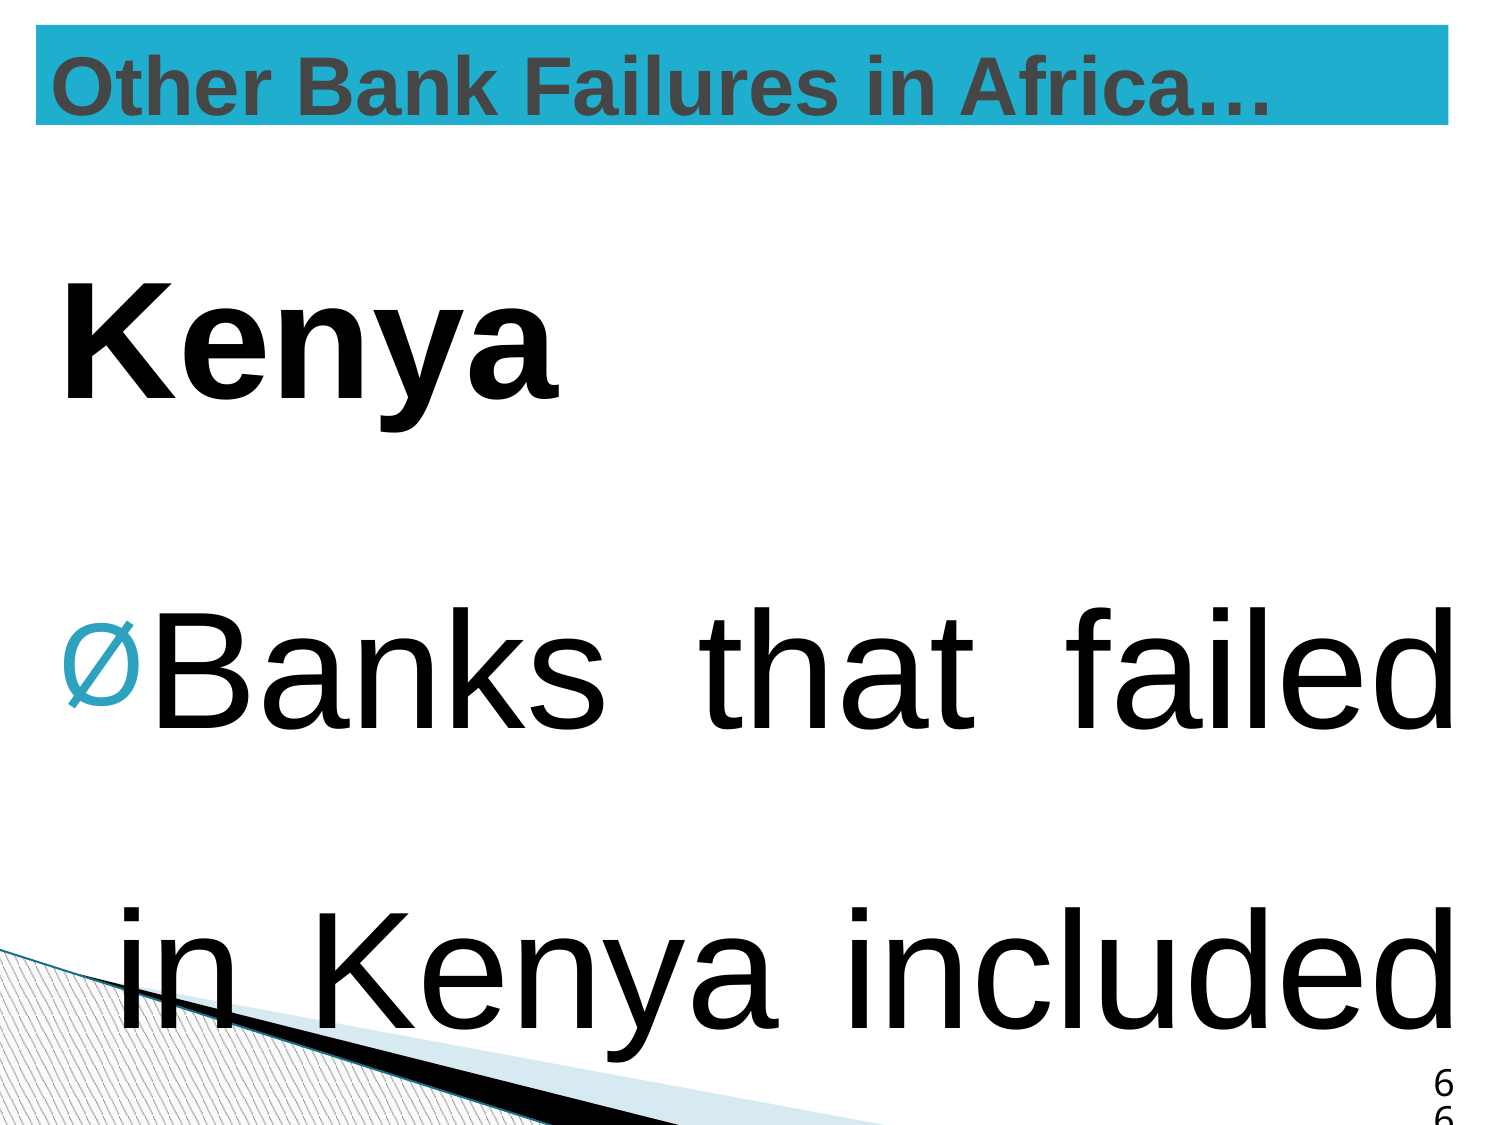

Other Bank Failures in Africa…
# Kenya
Banks that failed in Kenya included Dubai Bank, Imperial Bank, and Charterhouse Bank.
 Reasons for failure included:
Weak corporate governance structures;
Unsecured lending to directors, politicians and their associated companies;
Flouting of lending limits;
massive money laundering; and
failure to maintain adequate capital and liquidity ratios as well as provisions for non-performing loans.
Resolution Strategies included: Appointment of Kenya Deposit Insurance Corporation (KDIC) as a receiver or manager.
,